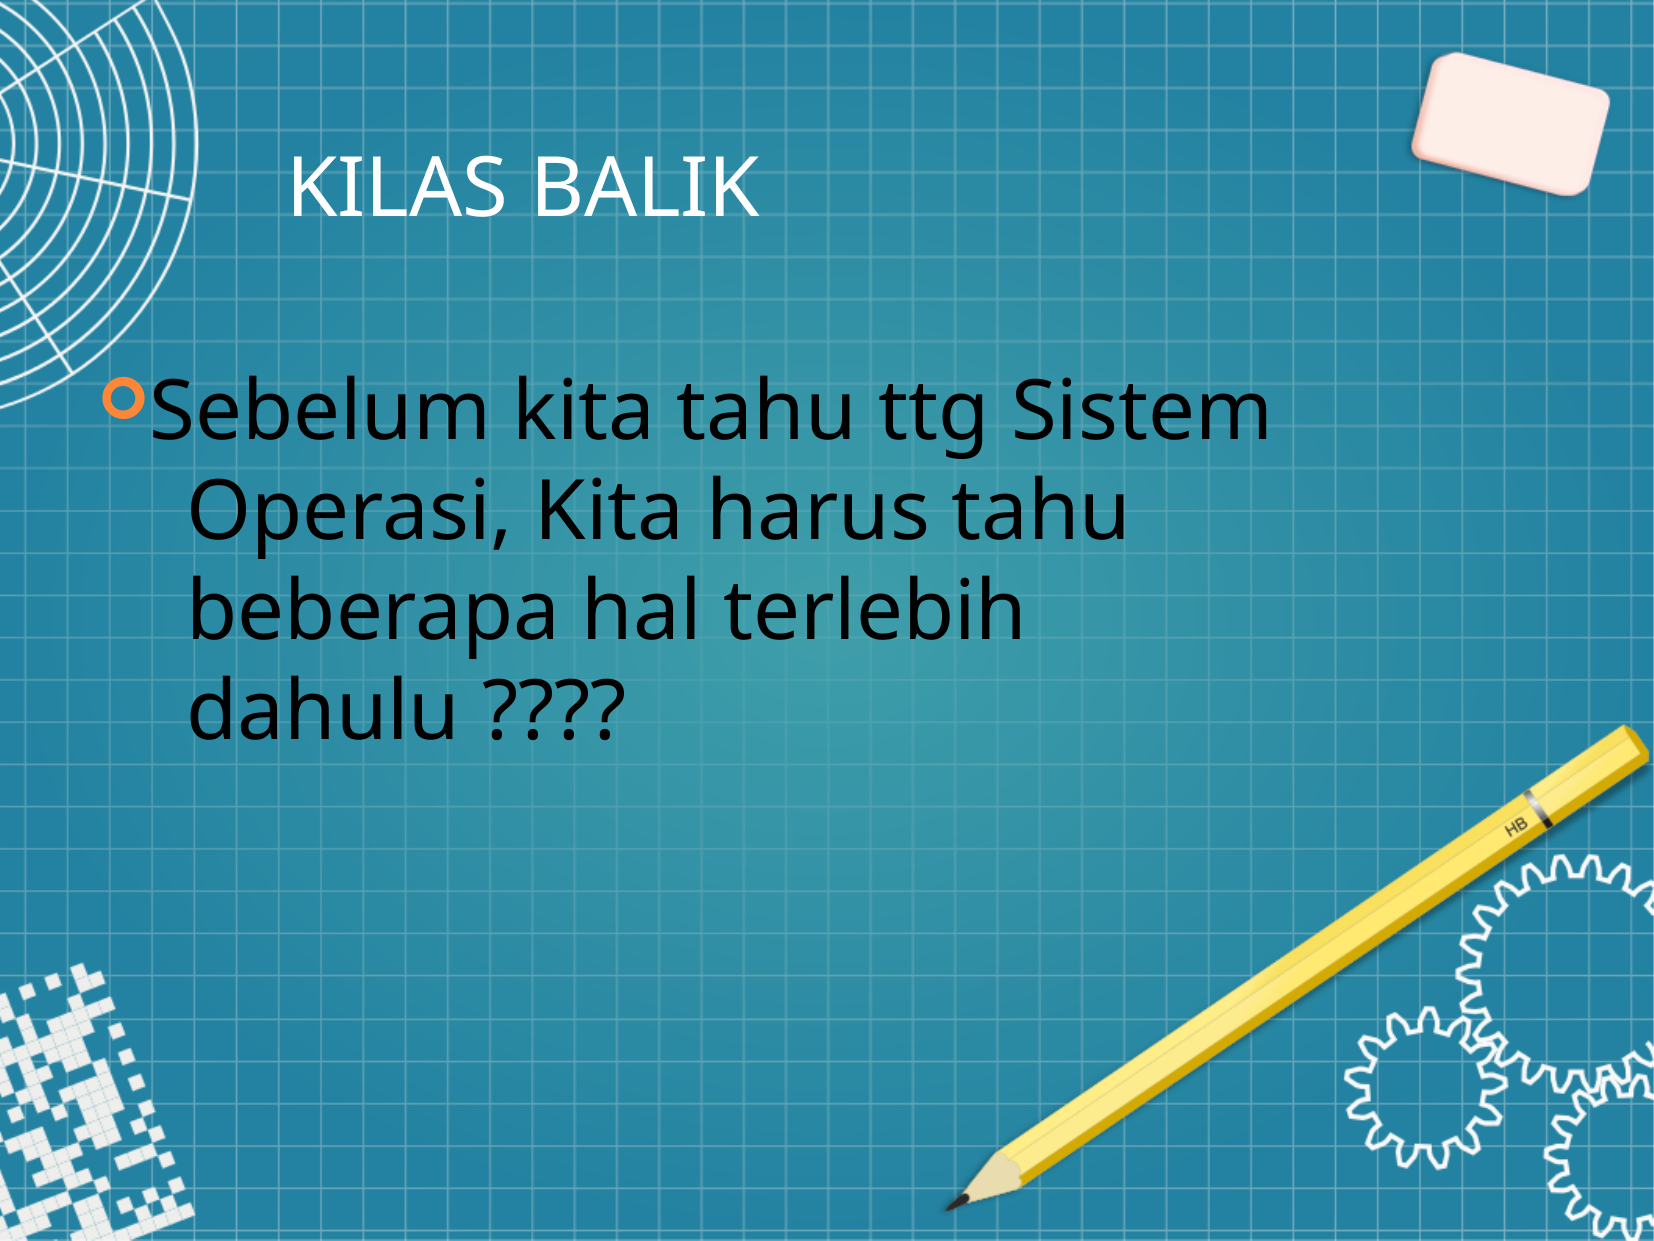

KILAS BALIK
Sebelum kita tahu ttg Sistem Operasi, Kita harus tahu beberapa hal terlebih dahulu ????